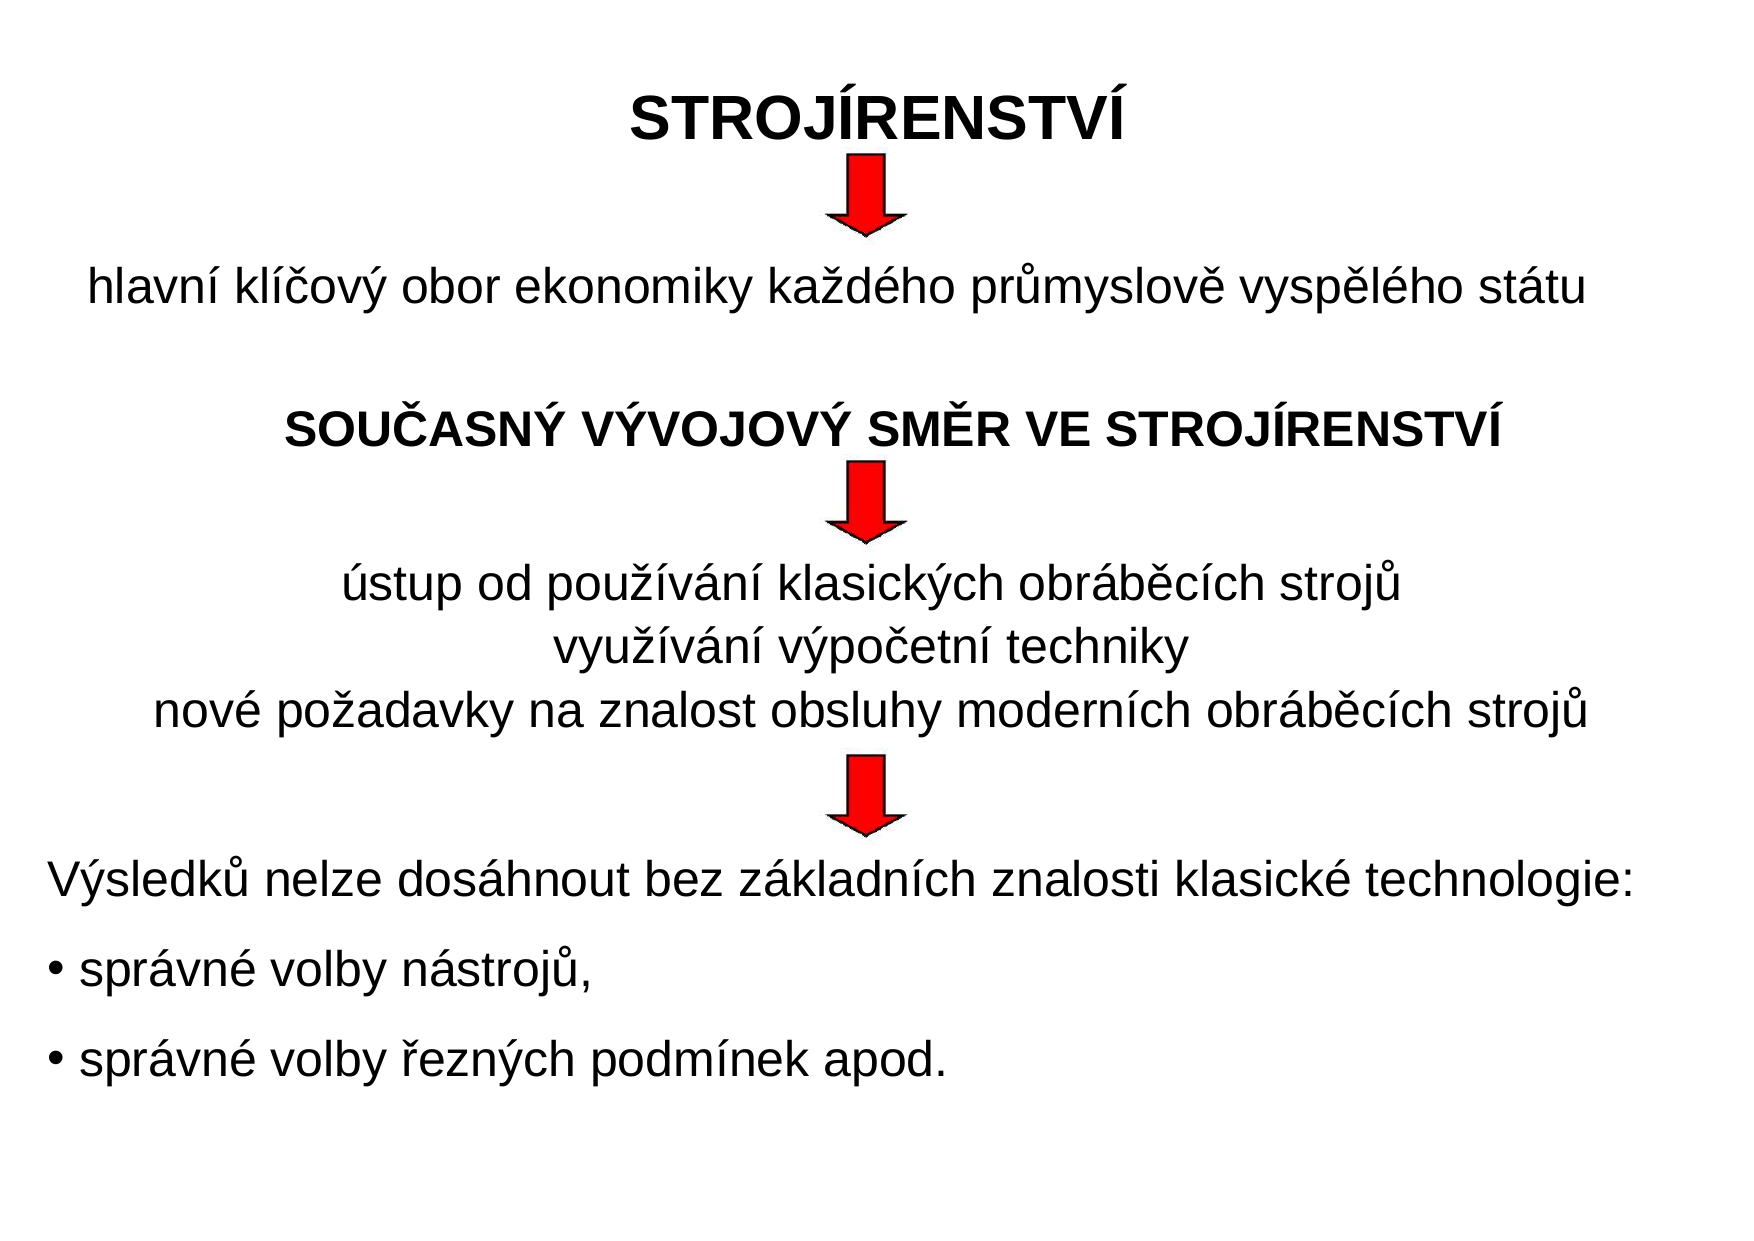

STROJÍRENSTVÍ
hlavní klíčový obor ekonomiky každého průmyslově vyspělého státu
SOUČASNÝ VÝVOJOVÝ SMĚR VE STROJÍRENSTVÍ
ústup od používání klasických obráběcích strojů
využívání výpočetní techniky
nové požadavky na znalost obsluhy moderních obráběcích strojů
Výsledků nelze dosáhnout bez základních znalosti klasické technologie:
 správné volby nástrojů,
 správné volby řezných podmínek apod.